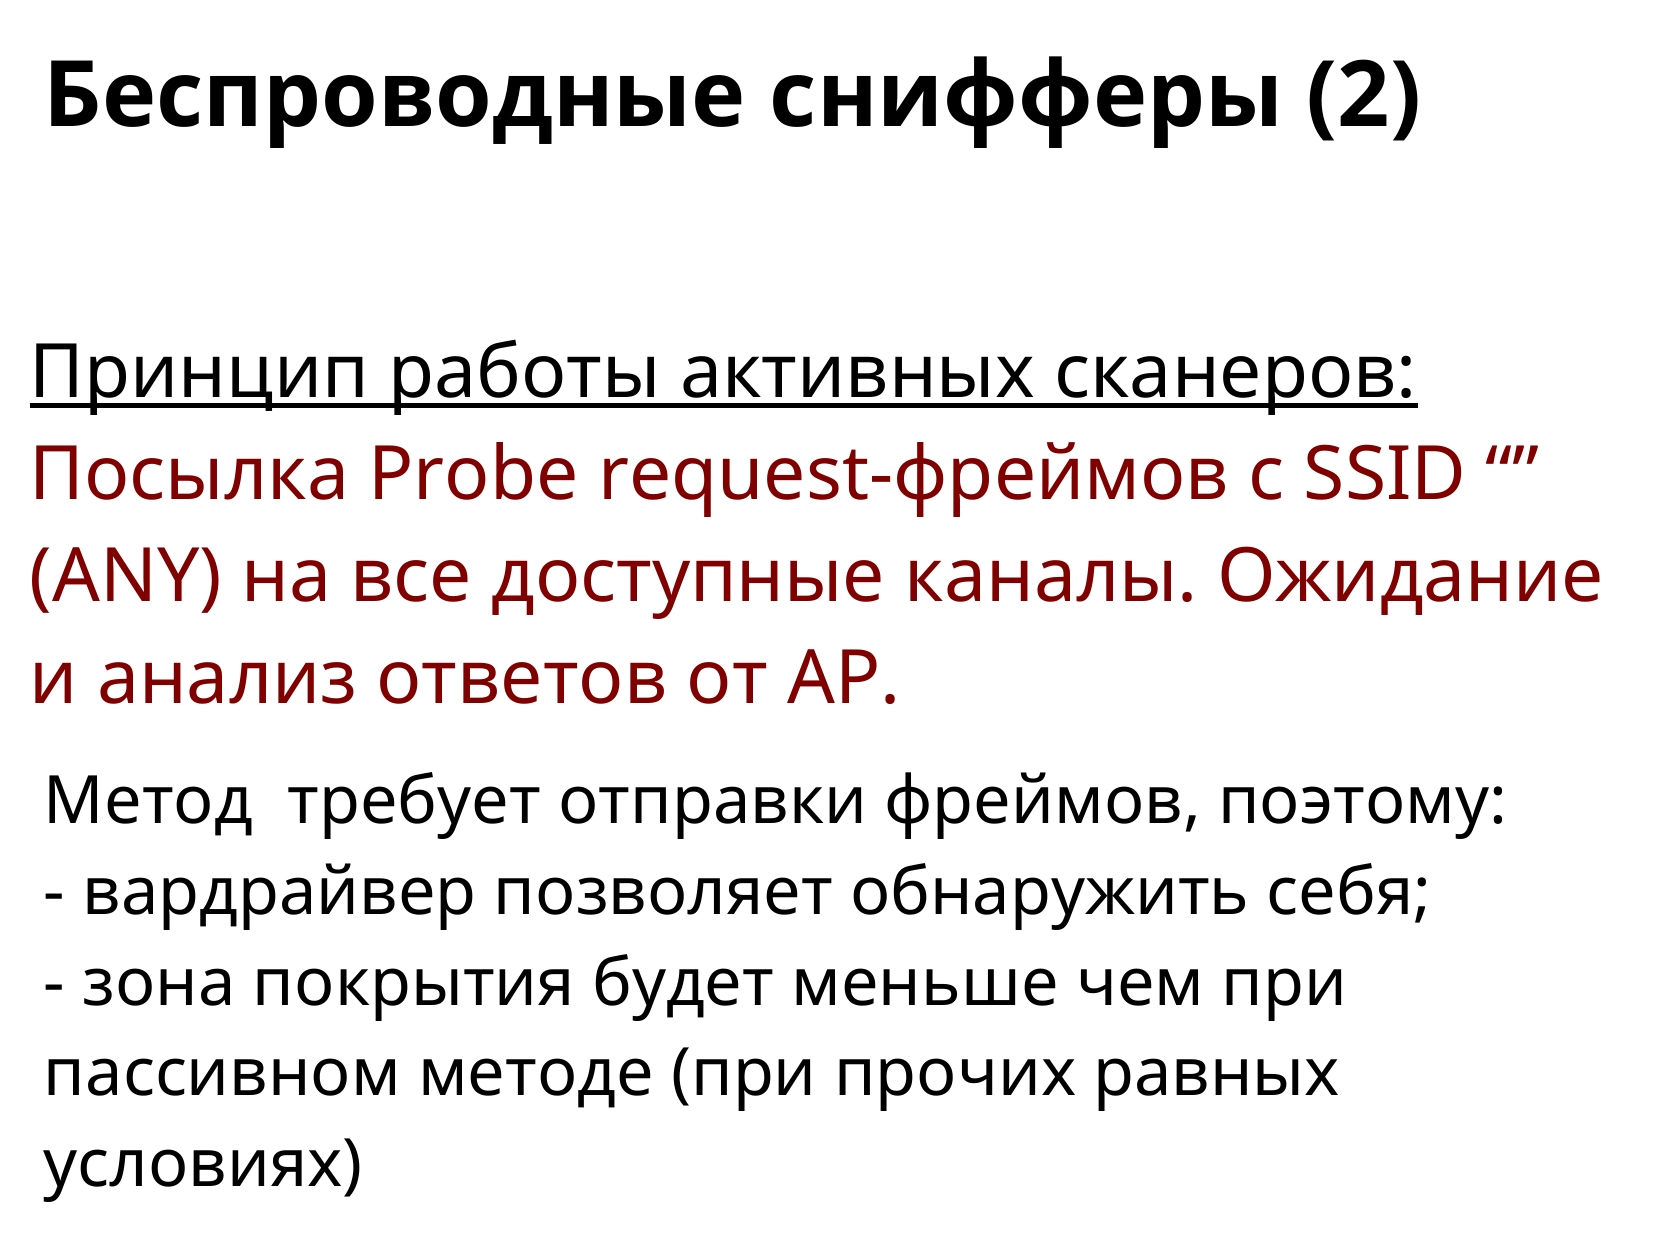

Беспроводные снифферы (2)
Принцип работы активных сканеров:
Посылка Probe request-фреймов с SSID “” (ANY) на все доступные каналы. Ожидание и анализ ответов от AP.
Метод требует отправки фреймов, поэтому:
- вардрайвер позволяет обнаружить себя;
- зона покрытия будет меньше чем при пассивном методе (при прочих равных условиях)